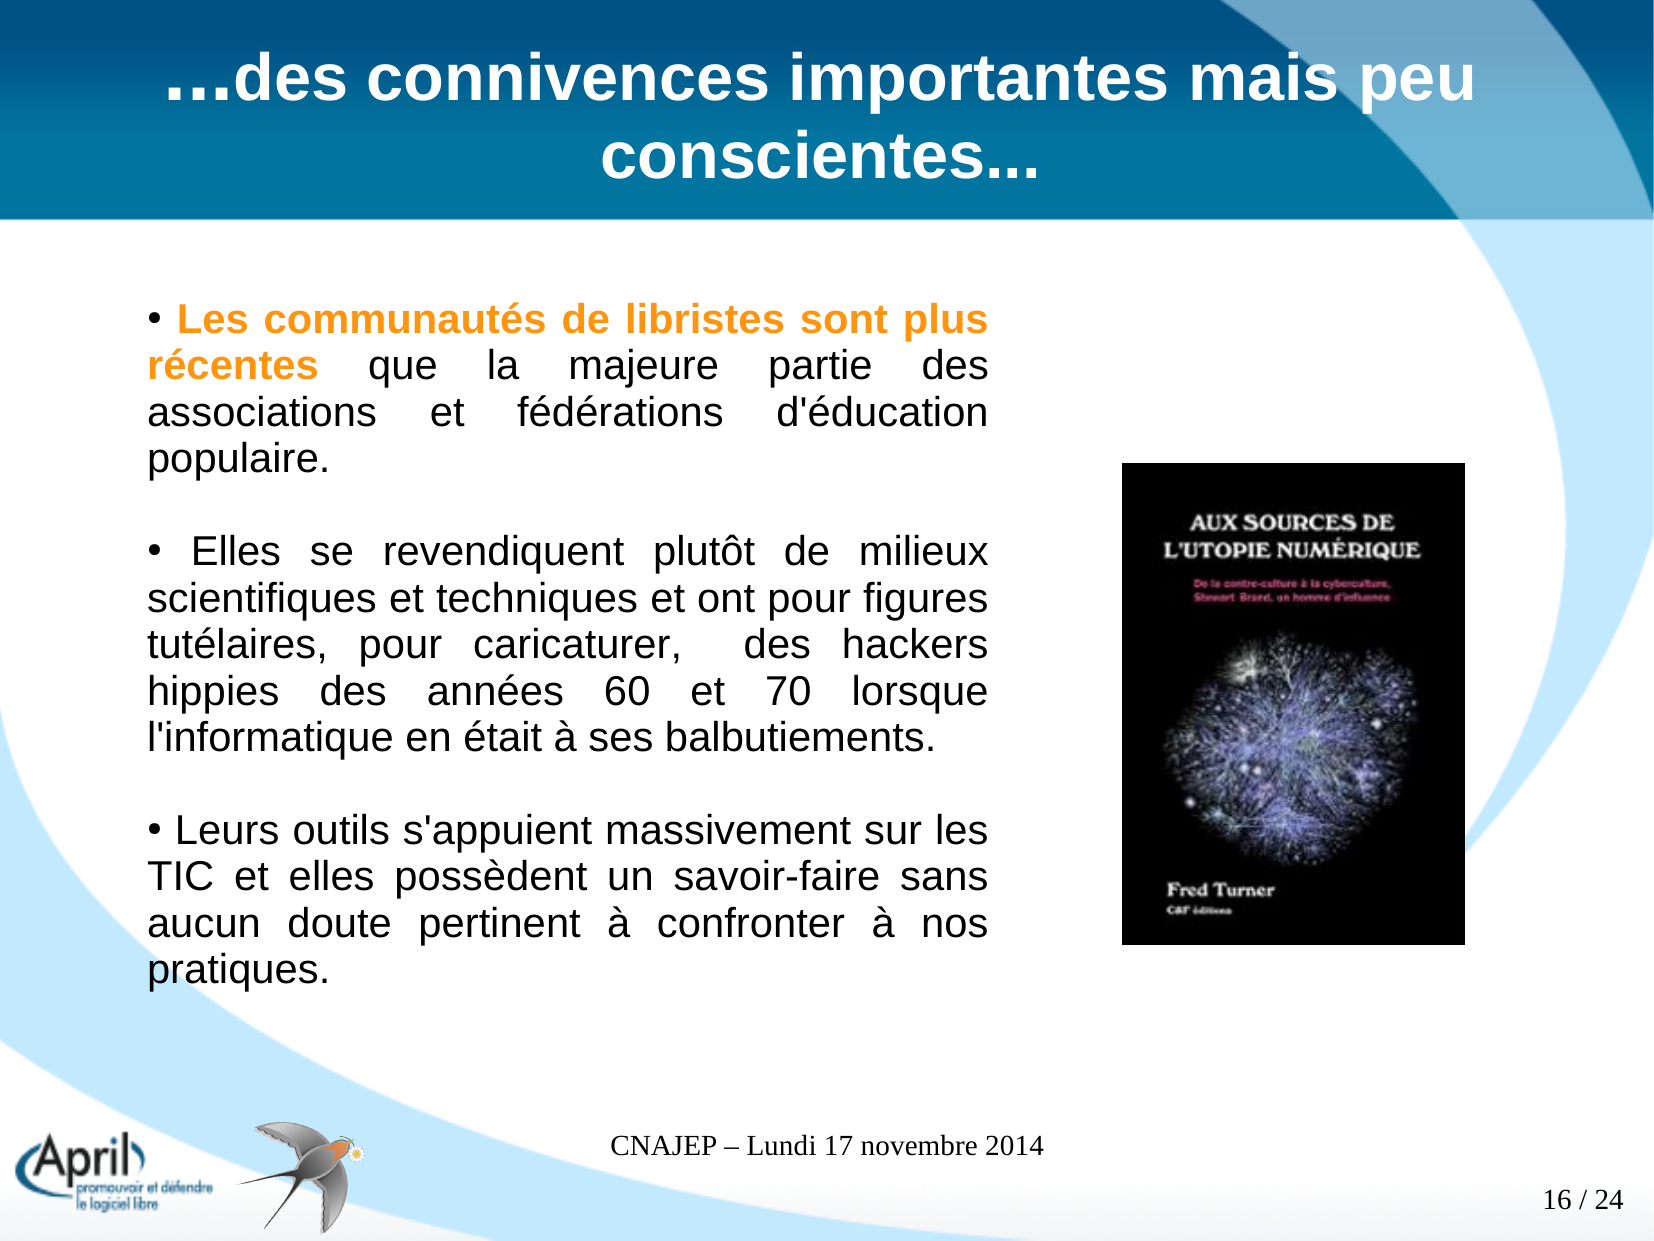

# ...des connivences importantes mais peu conscientes...
 Les communautés de libristes sont plus récentes que la majeure partie des associations et fédérations d'éducation populaire.
 Elles se revendiquent plutôt de milieux scientifiques et techniques et ont pour figures tutélaires, pour caricaturer, des hackers hippies des années 60 et 70 lorsque l'informatique en était à ses balbutiements.
 Leurs outils s'appuient massivement sur les TIC et elles possèdent un savoir-faire sans aucun doute pertinent à confronter à nos pratiques.
17 novembre 2014 - CNAJEP
16